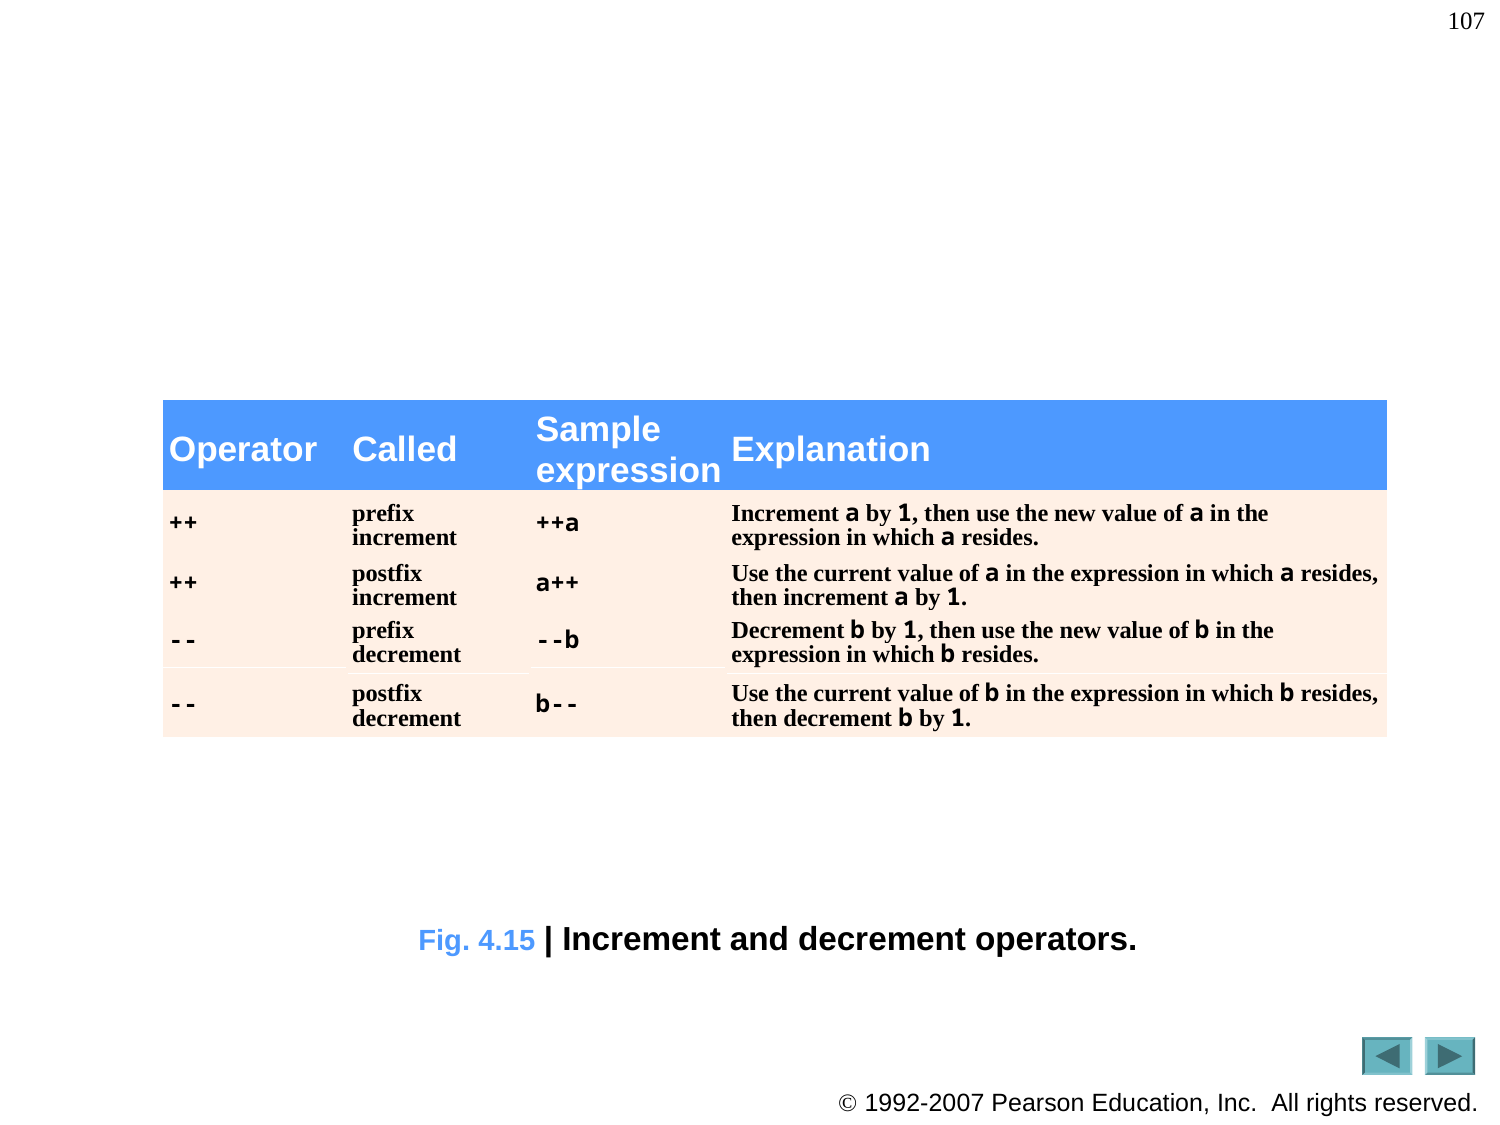

107
# Fig. 4.15 | Increment and decrement operators.